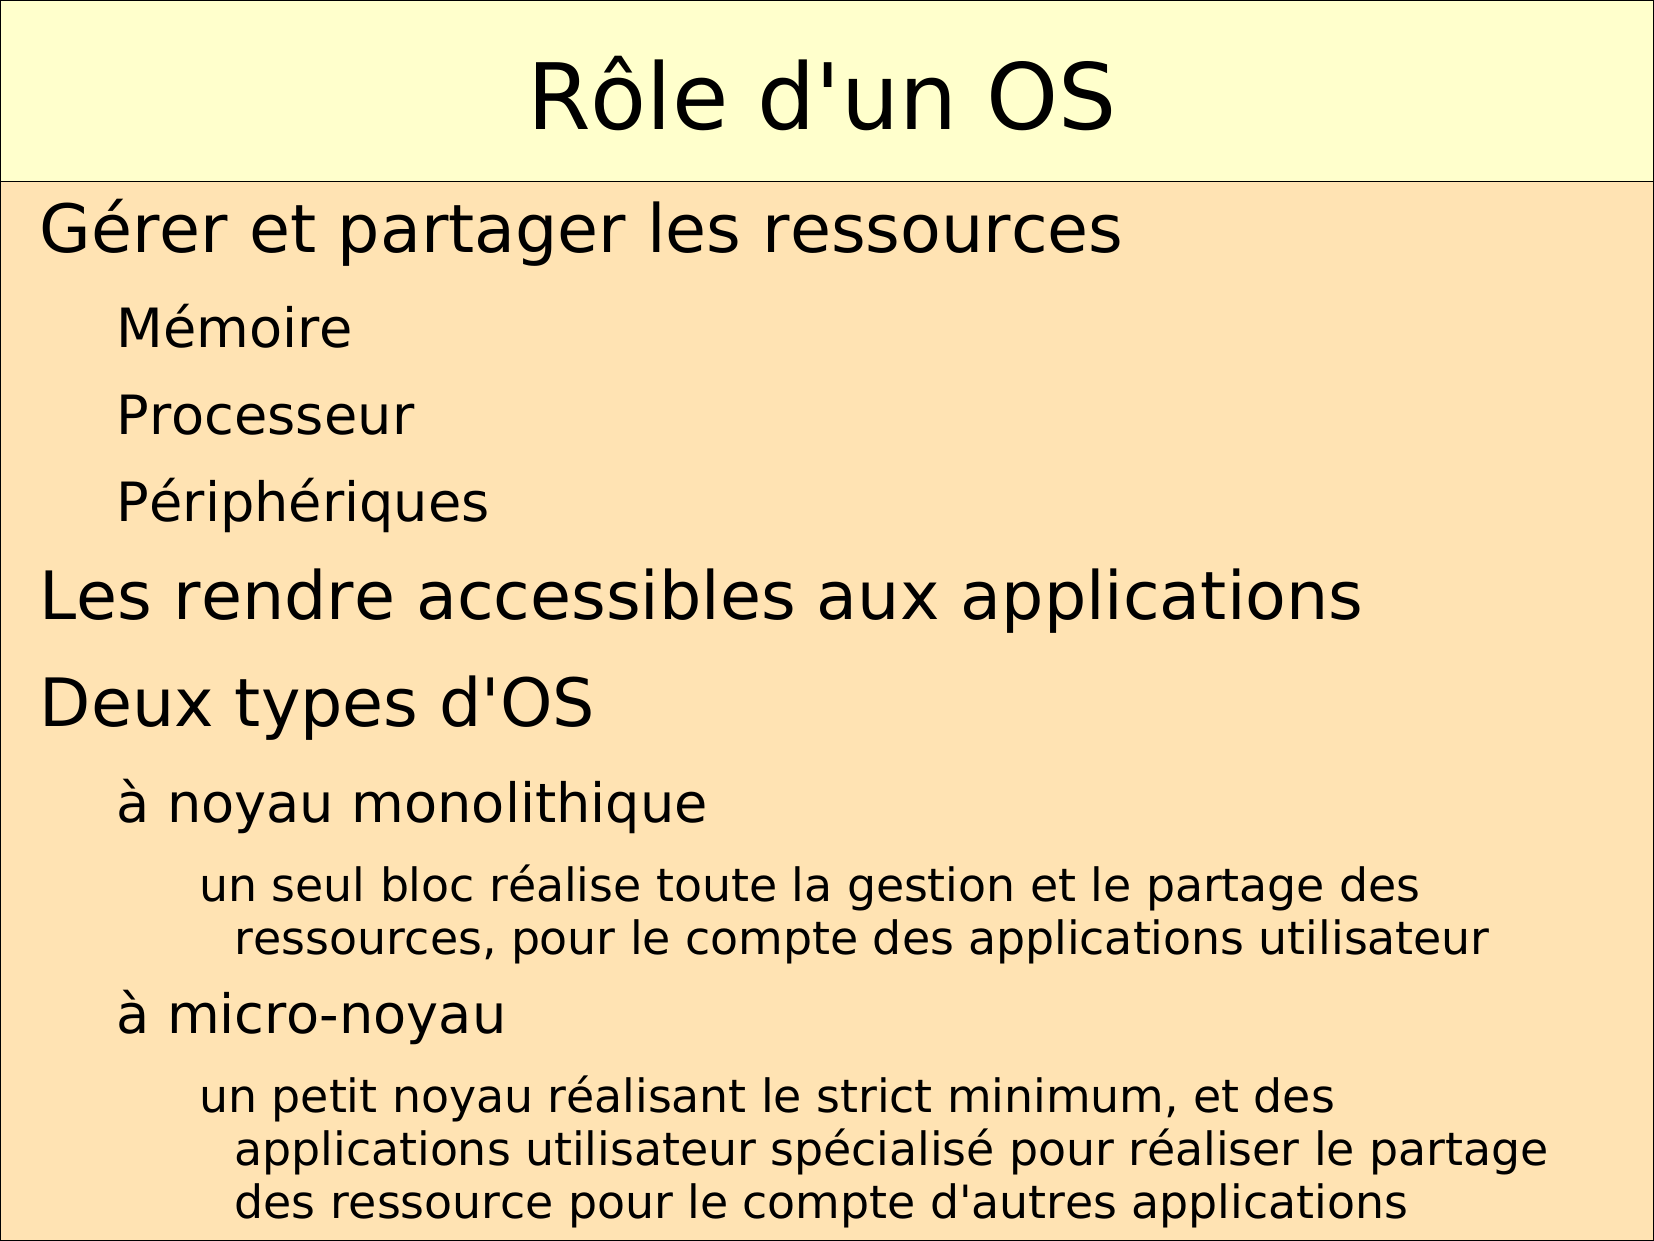

# Rôle d'un OS
Gérer et partager les ressources
Mémoire
Processeur
Périphériques
Les rendre accessibles aux applications
Deux types d'OS
à noyau monolithique
un seul bloc réalise toute la gestion et le partage des ressources, pour le compte des applications utilisateur
à micro-noyau
un petit noyau réalisant le strict minimum, et des applications utilisateur spécialisé pour réaliser le partage des ressource pour le compte d'autres applications